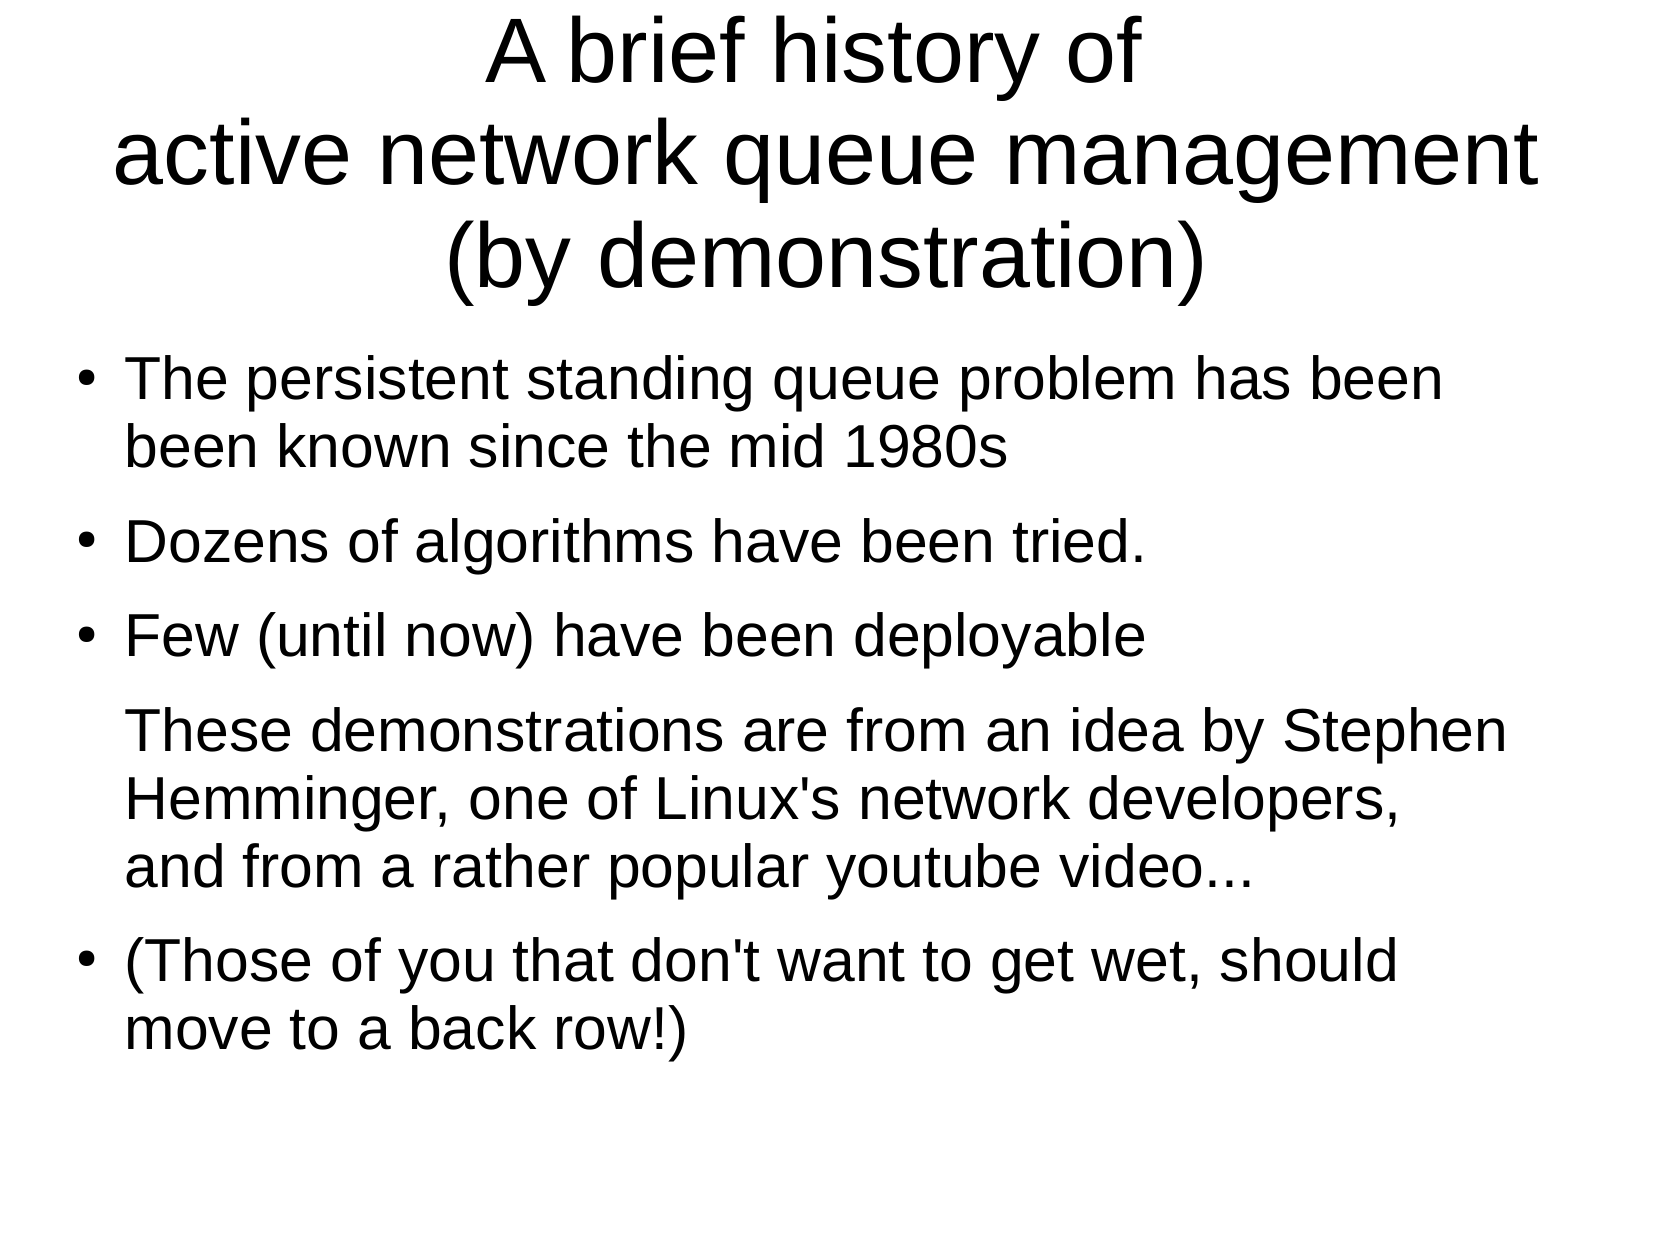

# A brief history of active network queue management (by demonstration)
The persistent standing queue problem has been been known since the mid 1980s
Dozens of algorithms have been tried.
Few (until now) have been deployable
These demonstrations are from an idea by Stephen Hemminger, one of Linux's network developers, and from a rather popular youtube video...
(Those of you that don't want to get wet, should move to a back row!)